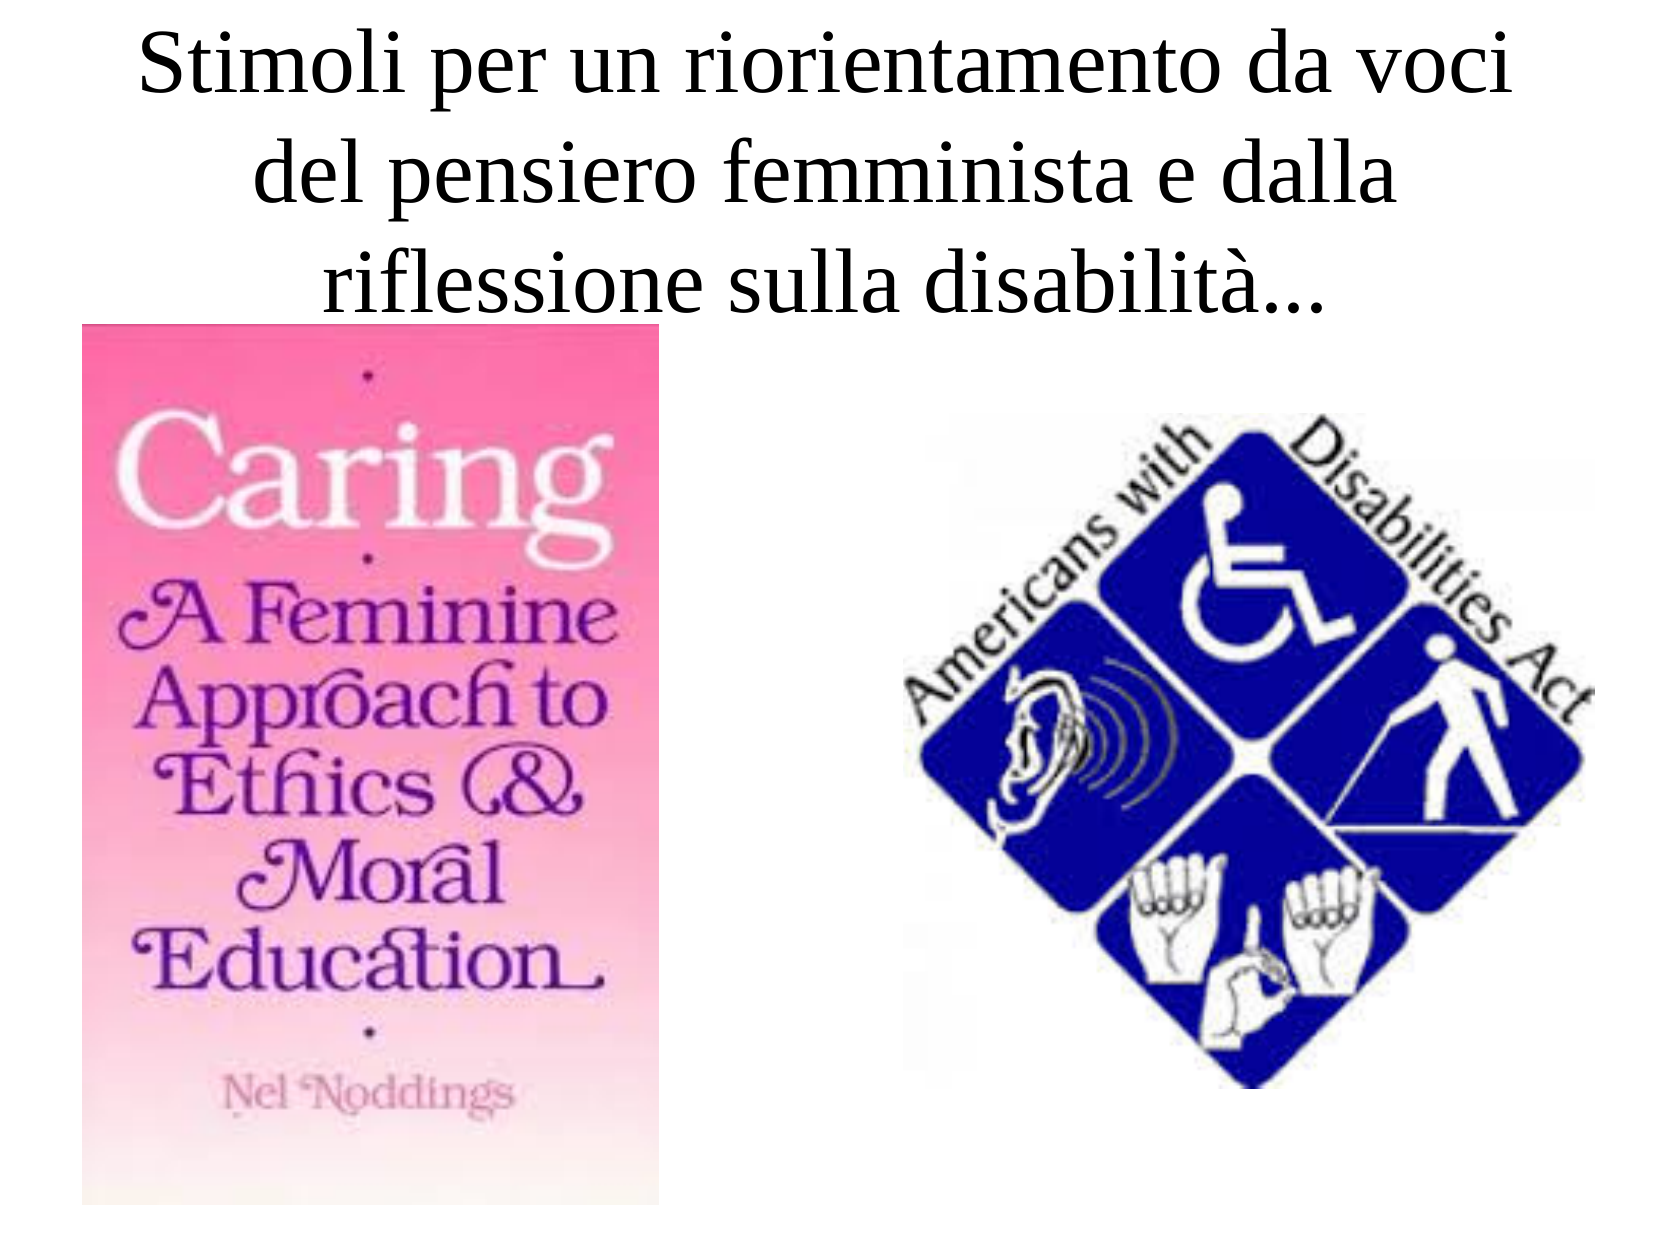

# Stimoli per un riorientamento da voci del pensiero femminista e dalla riflessione sulla disabilità...